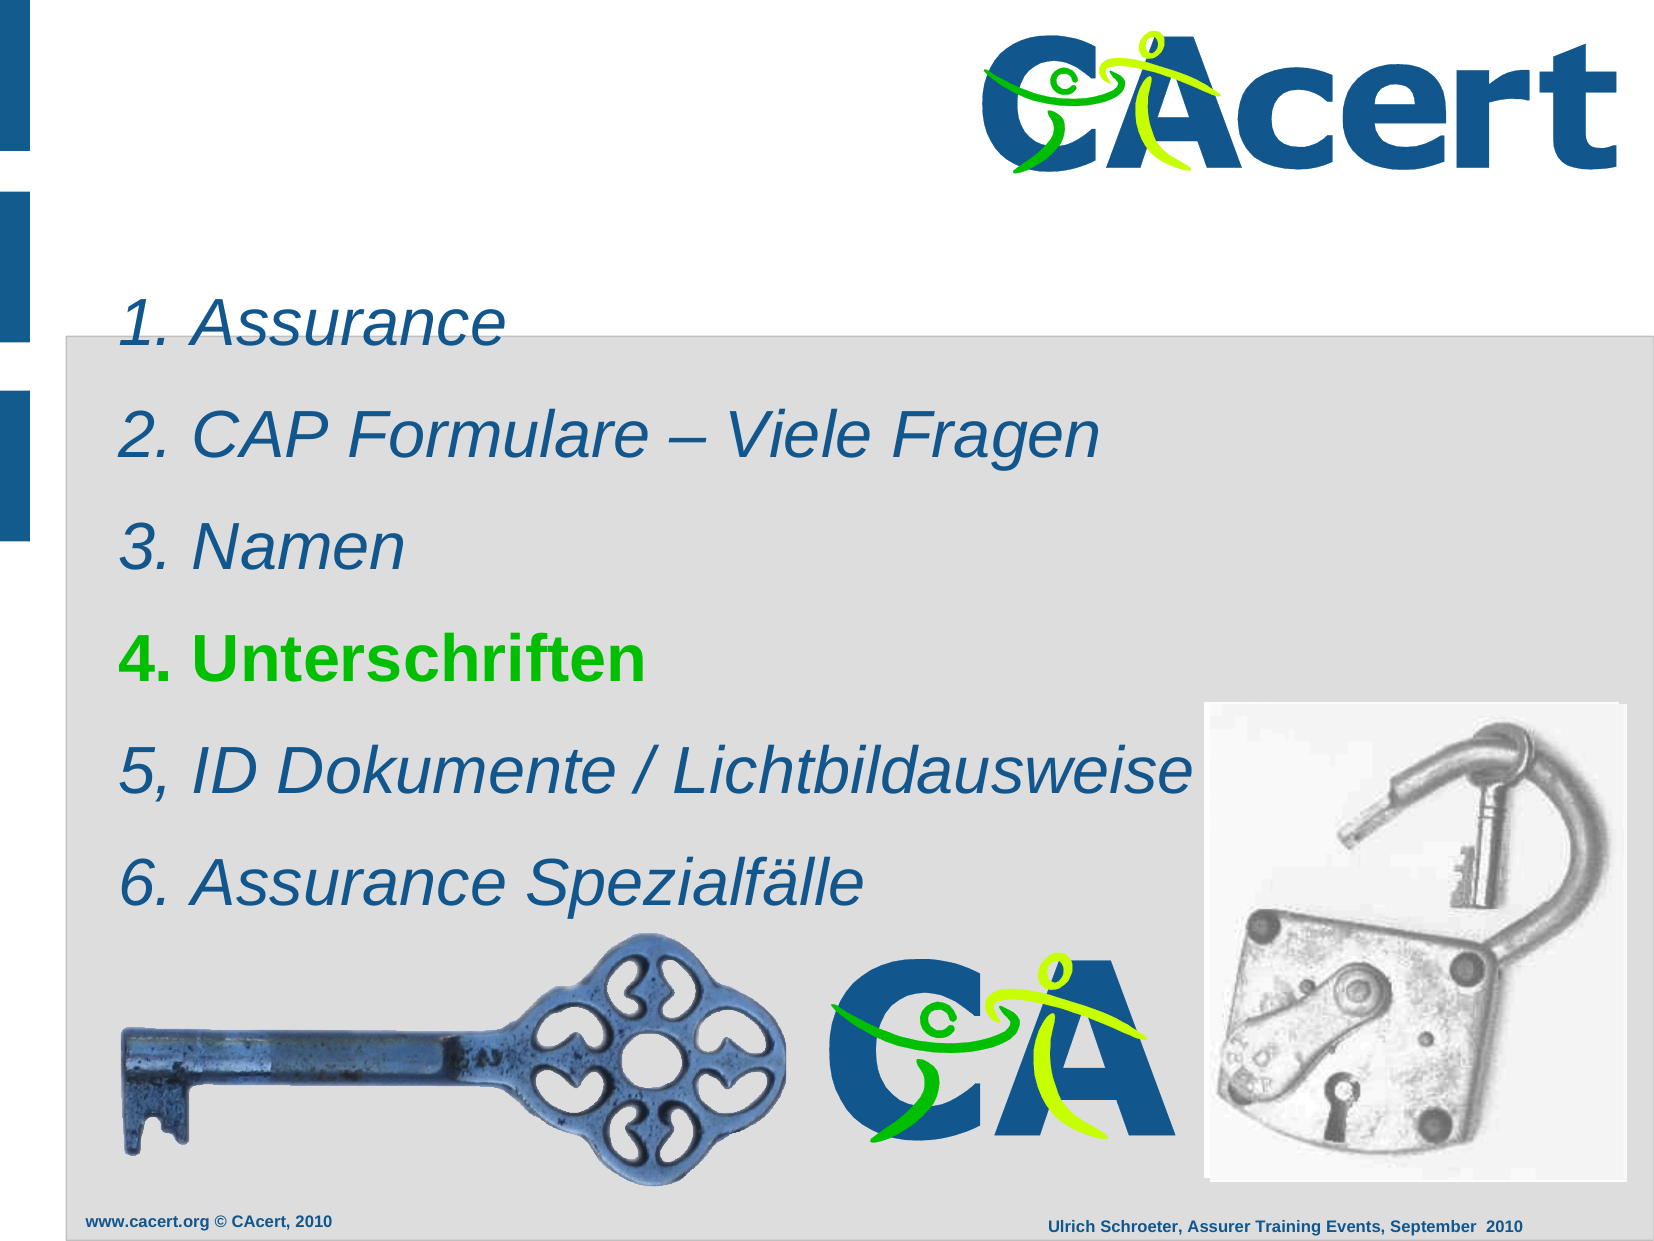

# 1. Assurance 2. CAP Formulare – Viele Fragen 3. Namen 4. Unterschriften 5, ID Dokumente / Lichtbildausweise 6. Assurance Spezialfälle